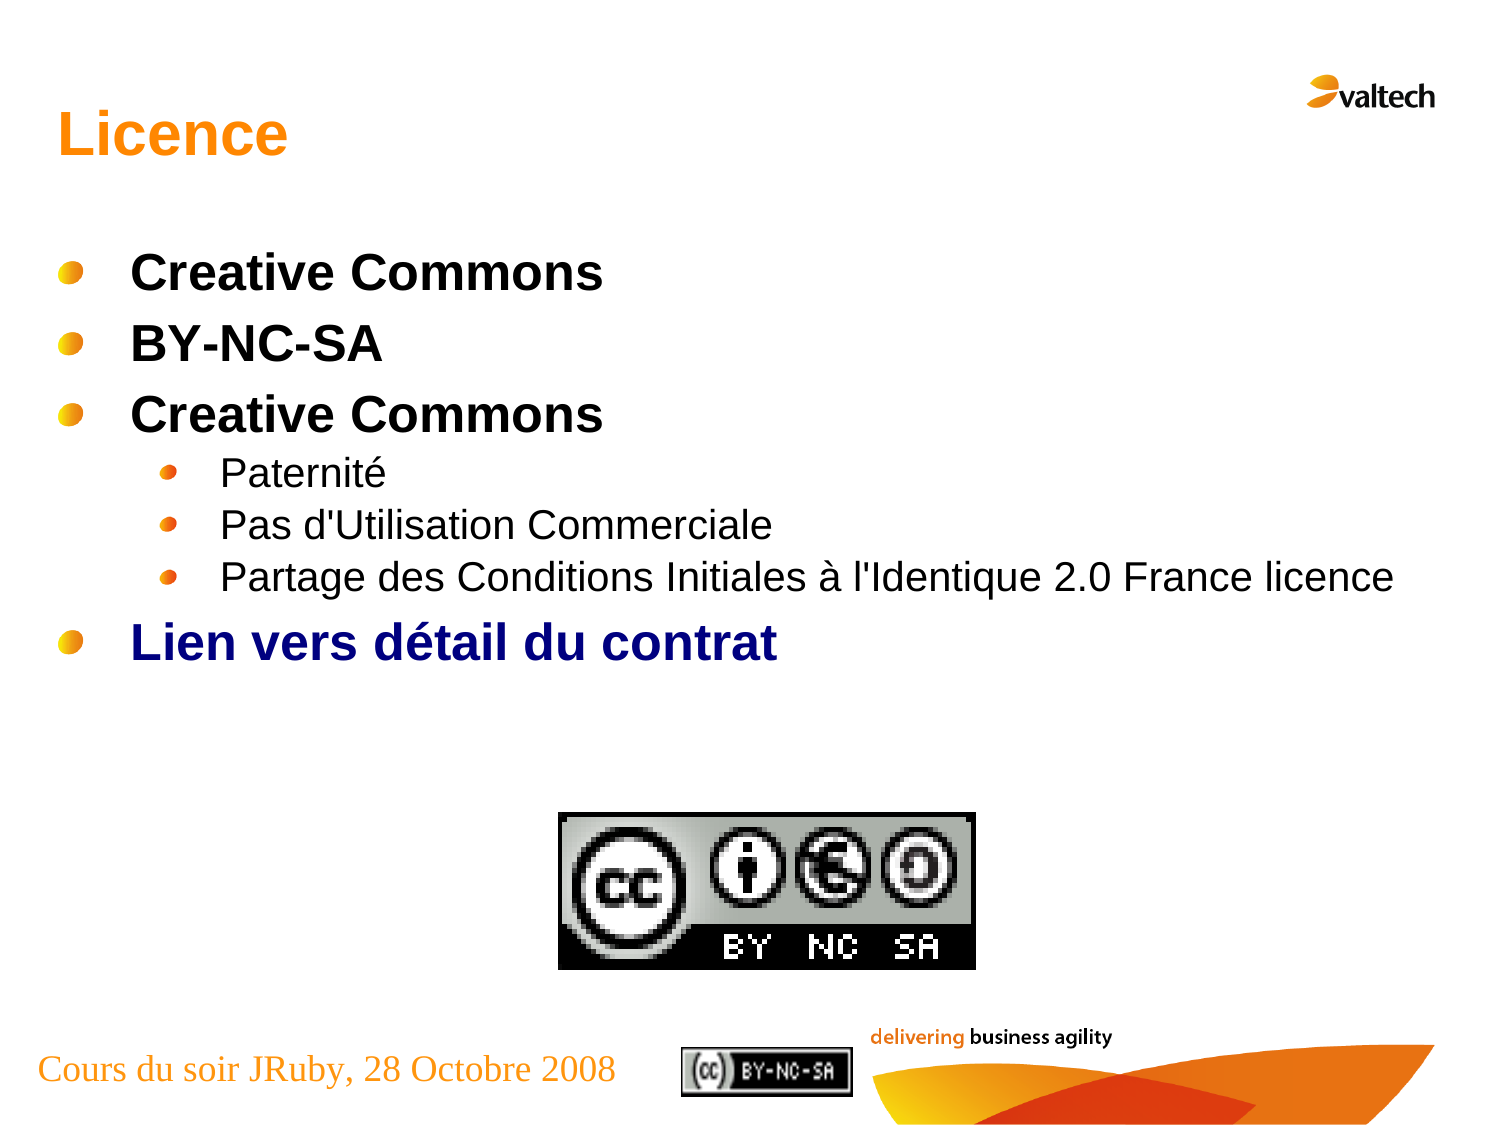

# Licence
Creative Commons
BY-NC-SA
Creative Commons
Paternité
Pas d'Utilisation Commerciale
Partage des Conditions Initiales à l'Identique 2.0 France licence
Lien vers détail du contrat
Cours du soir JRuby, 28 Octobre 2008